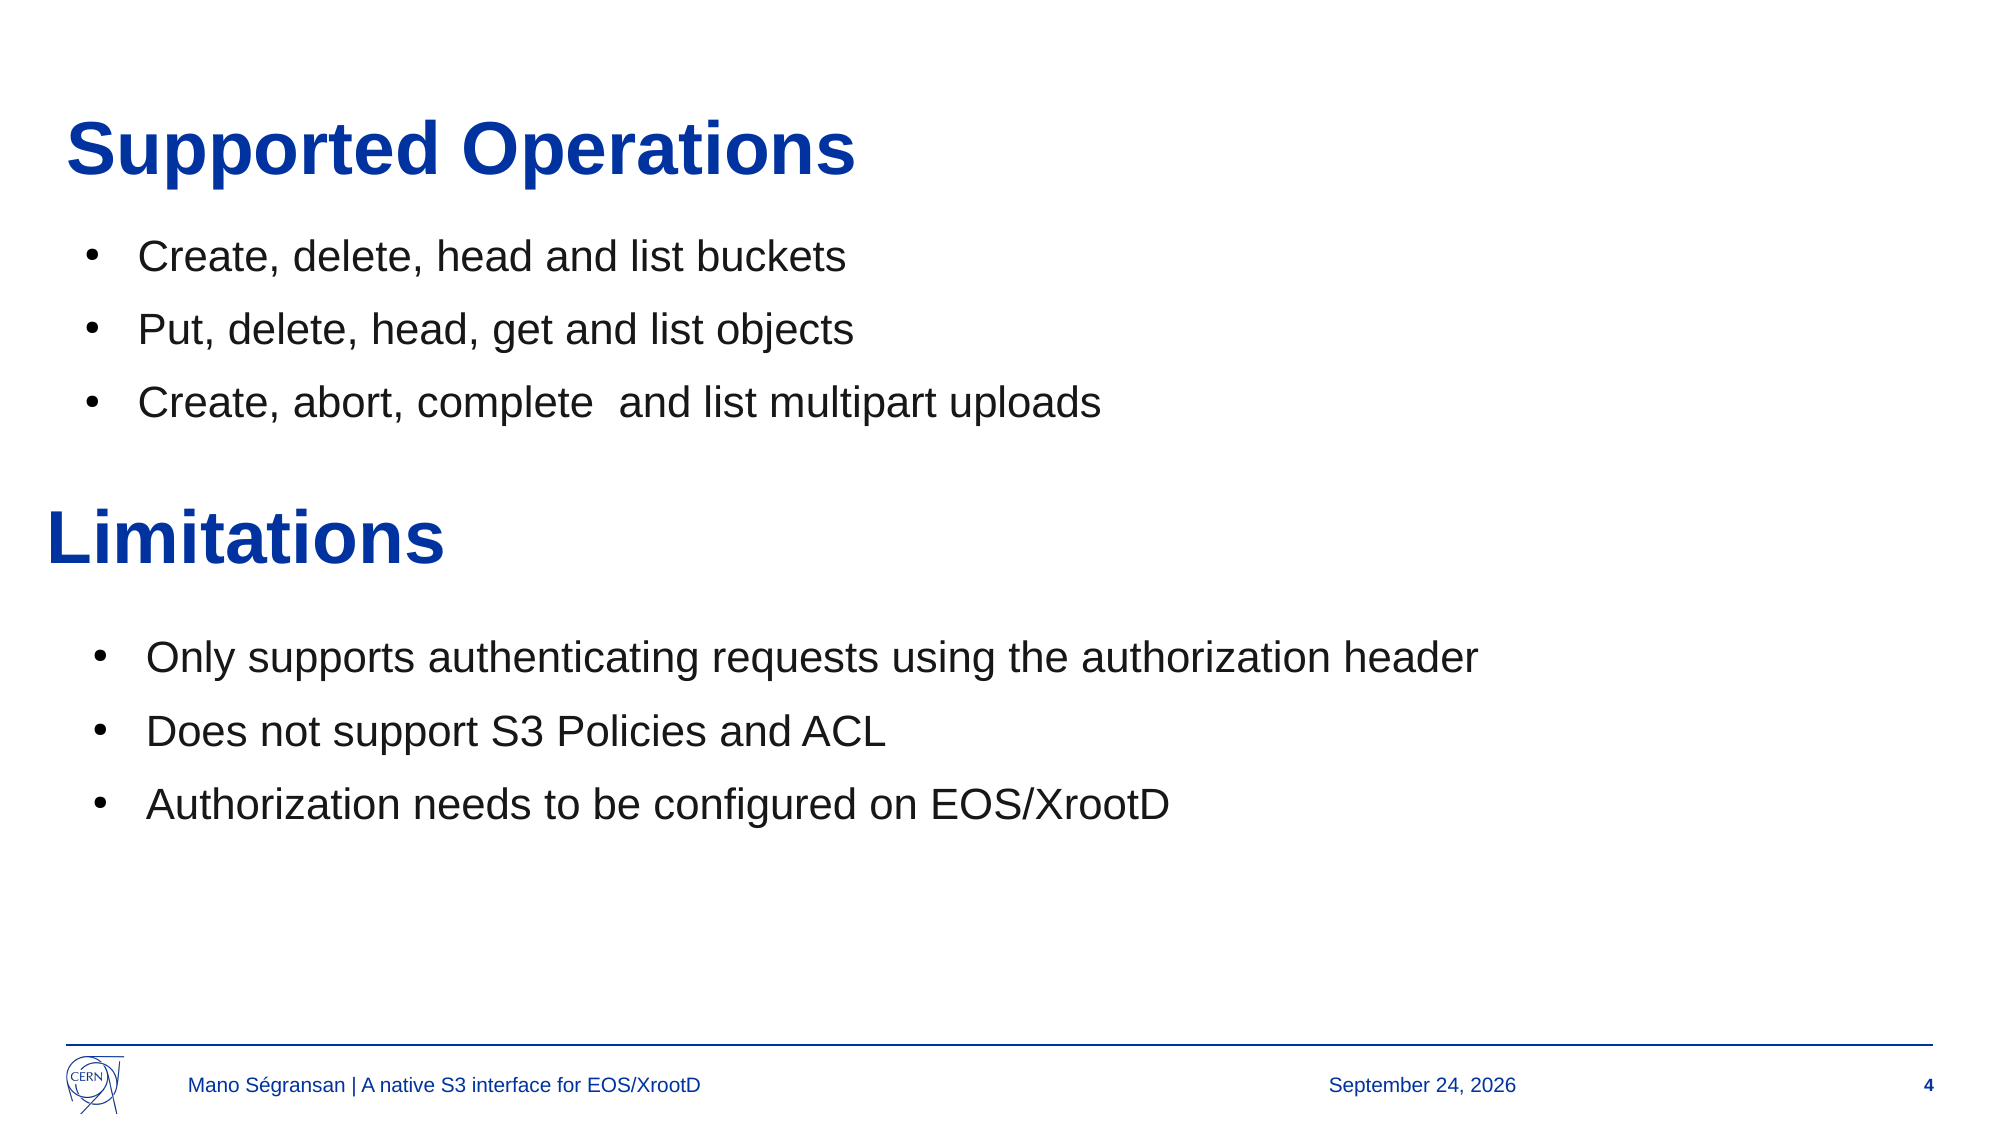

# Supported Operations
Create, delete, head and list buckets
Put, delete, head, get and list objects
Create, abort, complete and list multipart uploads
Limitations
Only supports authenticating requests using the authorization header
Does not support S3 Policies and ACL
Authorization needs to be configured on EOS/XrootD
Mano Ségransan | A native S3 interface for EOS/XrootD
4